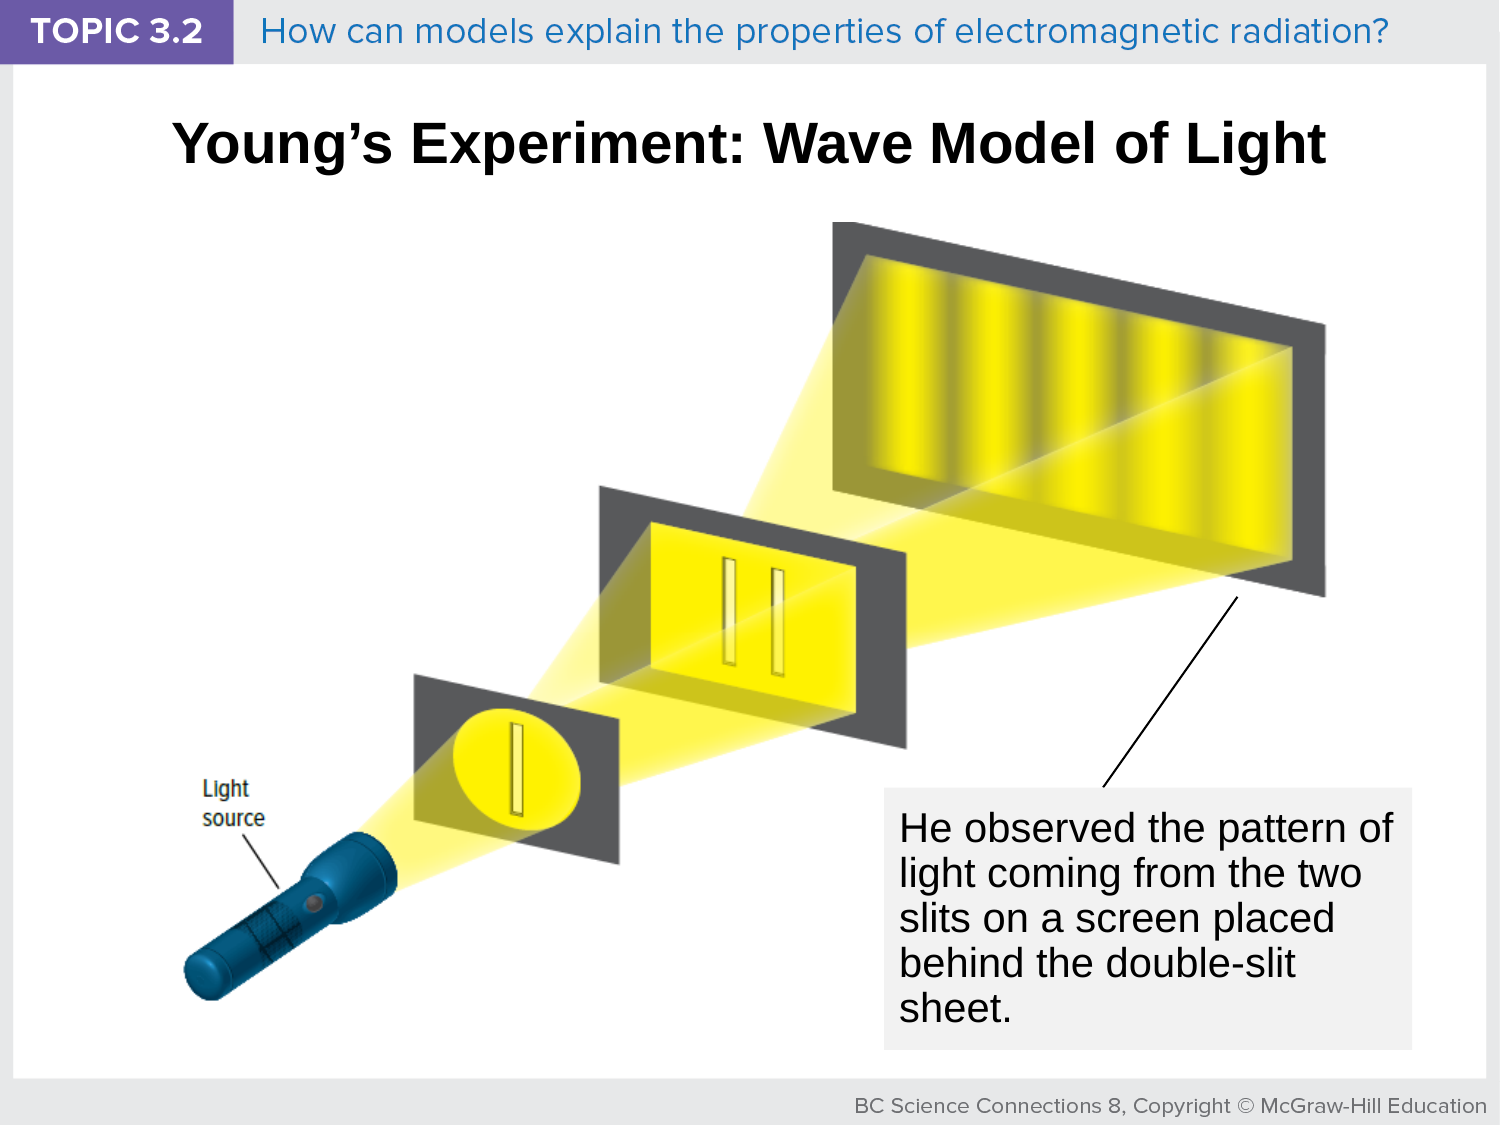

# Young’s Experiment: Wave Model of Light
He observed the pattern of light coming from the two slits on a screen placed behind the double-slit sheet.